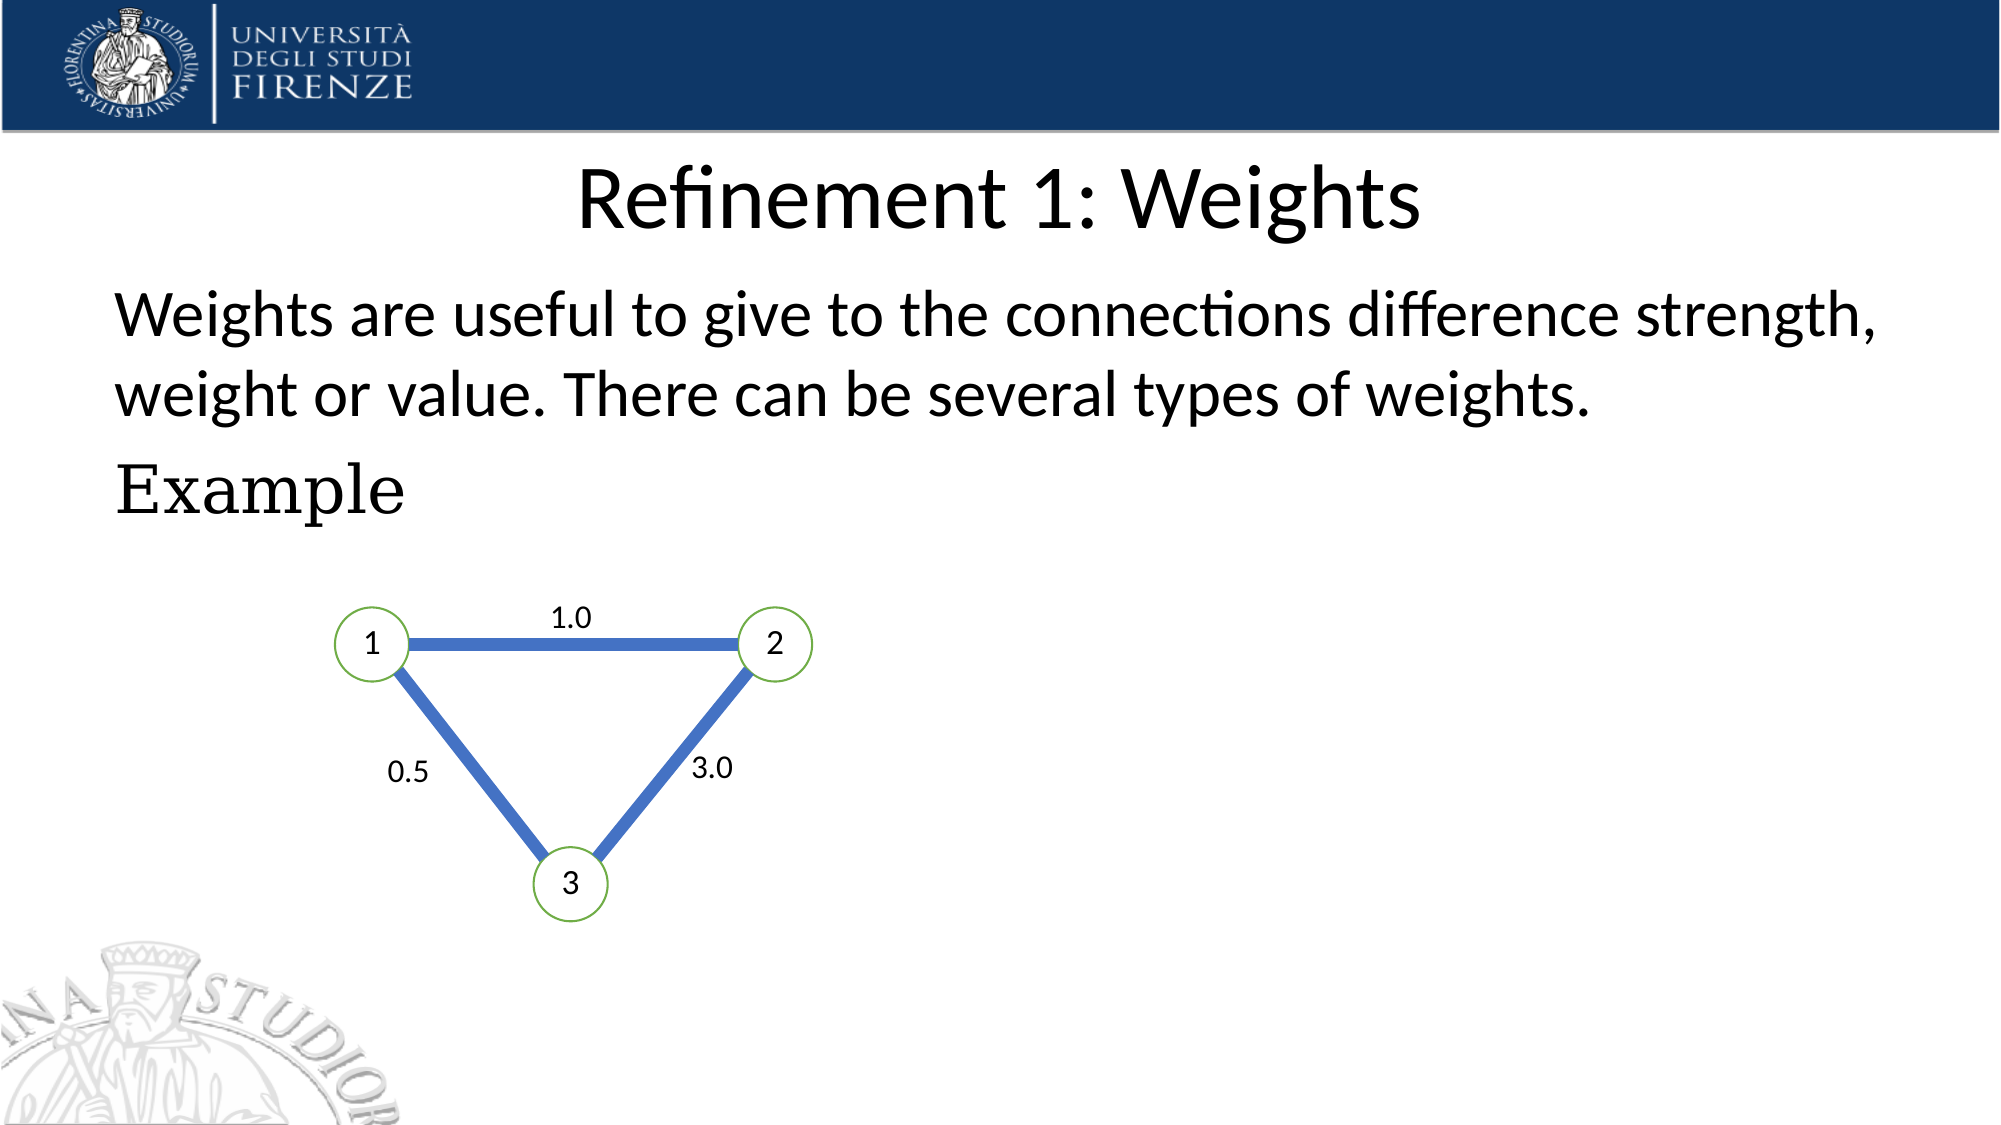

# Refinement 1: Weights
Weights are useful to give to the connections difference strength, weight or value. There can be several types of weights.
Example
1.0
1
2
3.0
0.5
3